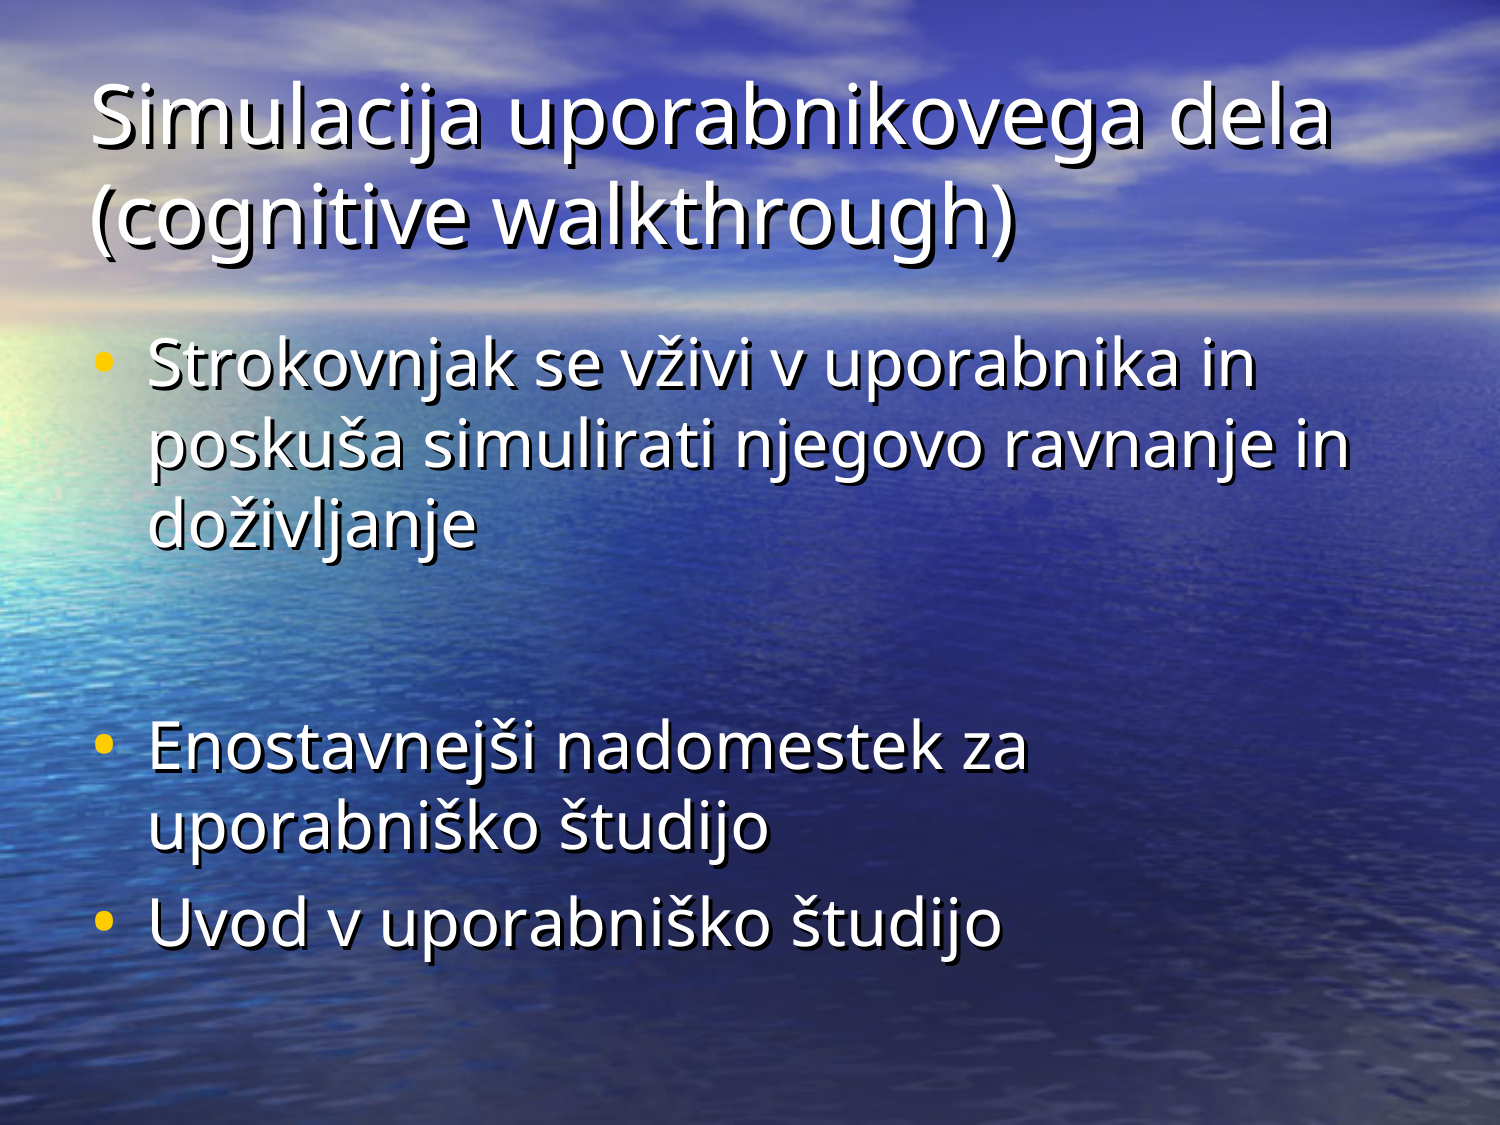

# Simulacija uporabnikovega dela (cognitive walkthrough)
Strokovnjak se vživi v uporabnika in poskuša simulirati njegovo ravnanje in doživljanje
Enostavnejši nadomestek za uporabniško študijo
Uvod v uporabniško študijo